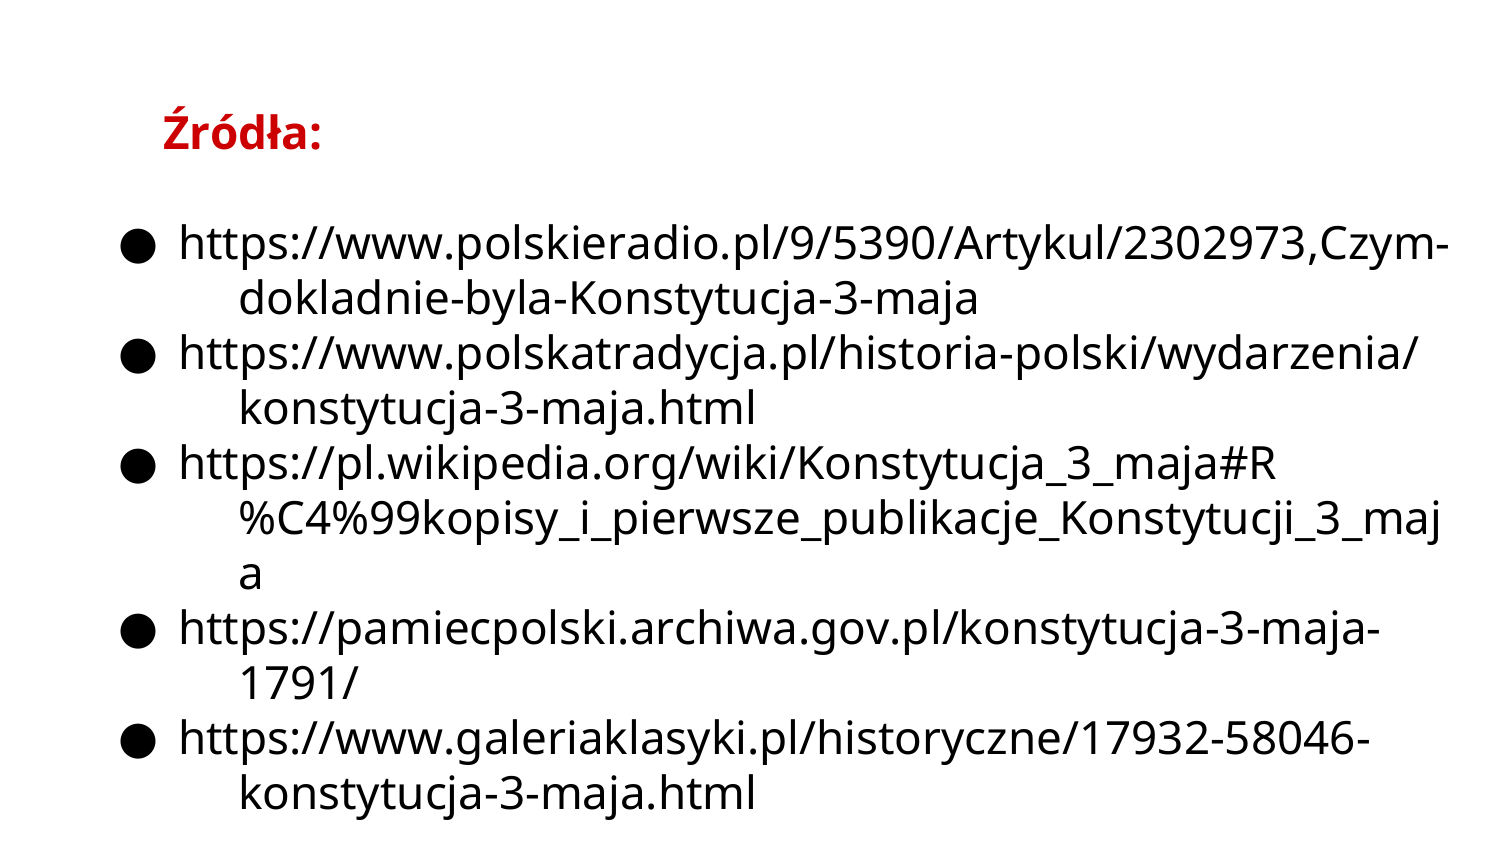

# Źródła:
https://www.polskieradio.pl/9/5390/Artykul/2302973,Czym-dokladnie-byla-Konstytucja-3-maja
https://www.polskatradycja.pl/historia-polski/wydarzenia/konstytucja-3-maja.html
https://pl.wikipedia.org/wiki/Konstytucja_3_maja#R%C4%99kopisy_i_pierwsze_publikacje_Konstytucji_3_maja
https://pamiecpolski.archiwa.gov.pl/konstytucja-3-maja-1791/
https://www.galeriaklasyki.pl/historyczne/17932-58046-konstytucja-3-maja.html